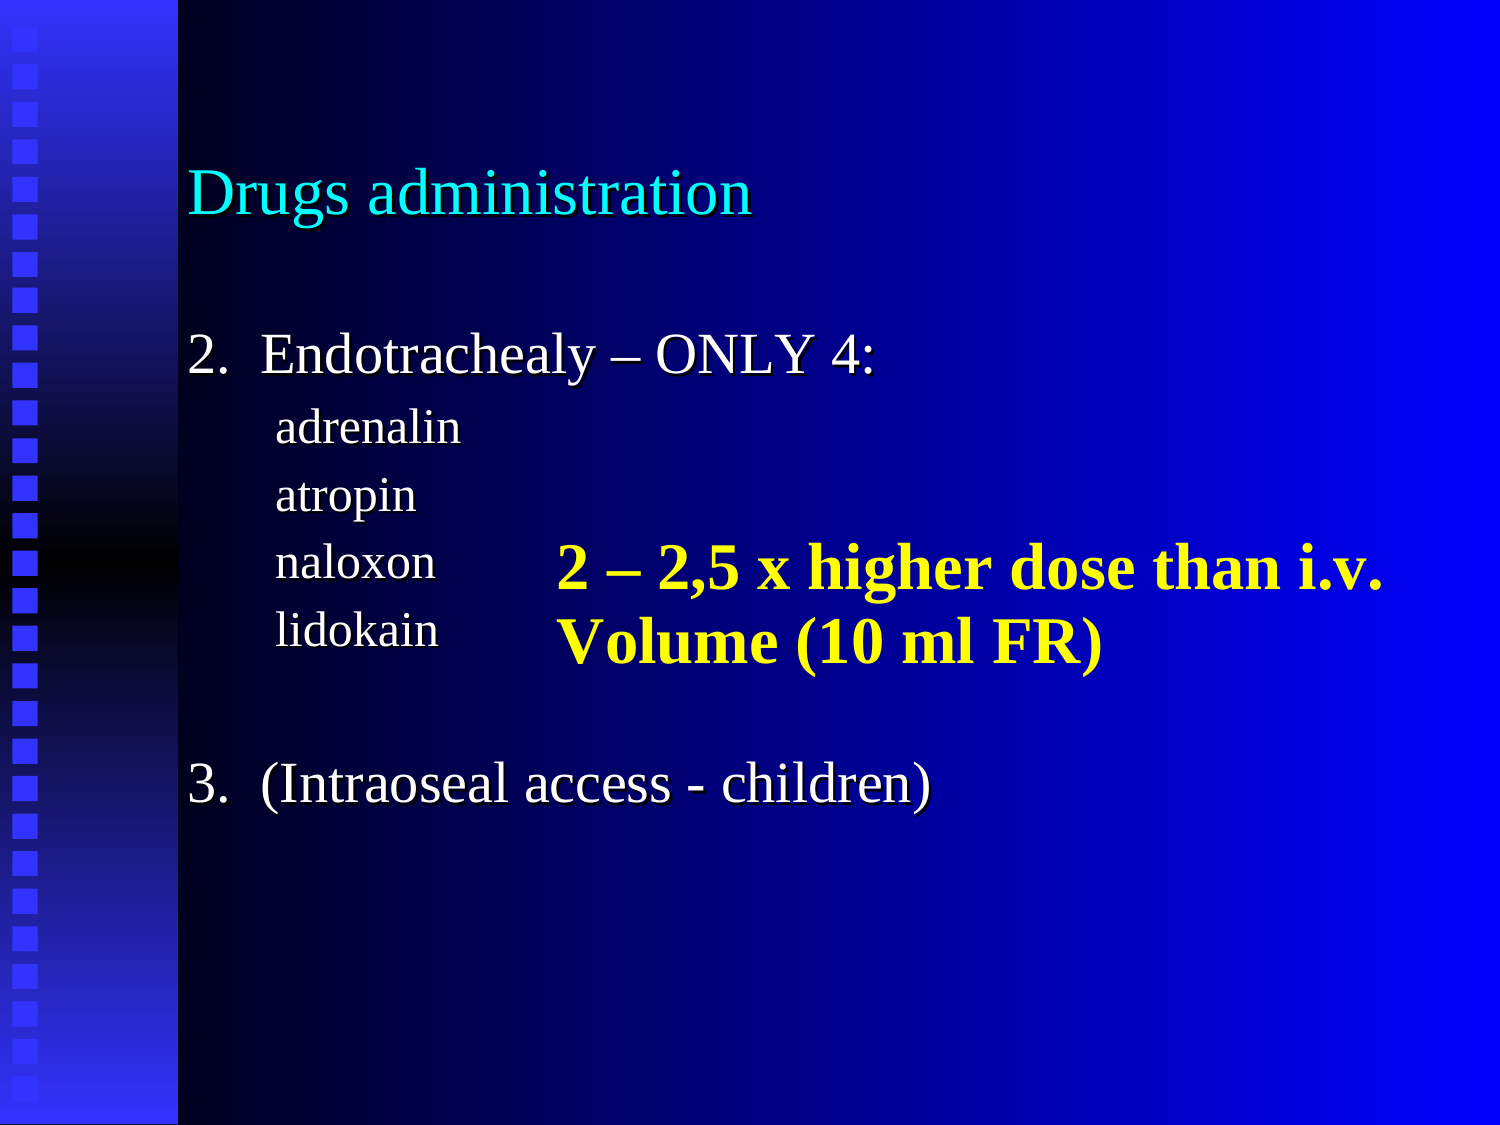

# Drugs administration
2. Endotrachealy – ONLY 4:
 adrenalin
 atropin
 naloxon
 lidokain
3. (Intraoseal access - children)
 2 – 2,5 x higher dose than i.v.
 Volume (10 ml FR)